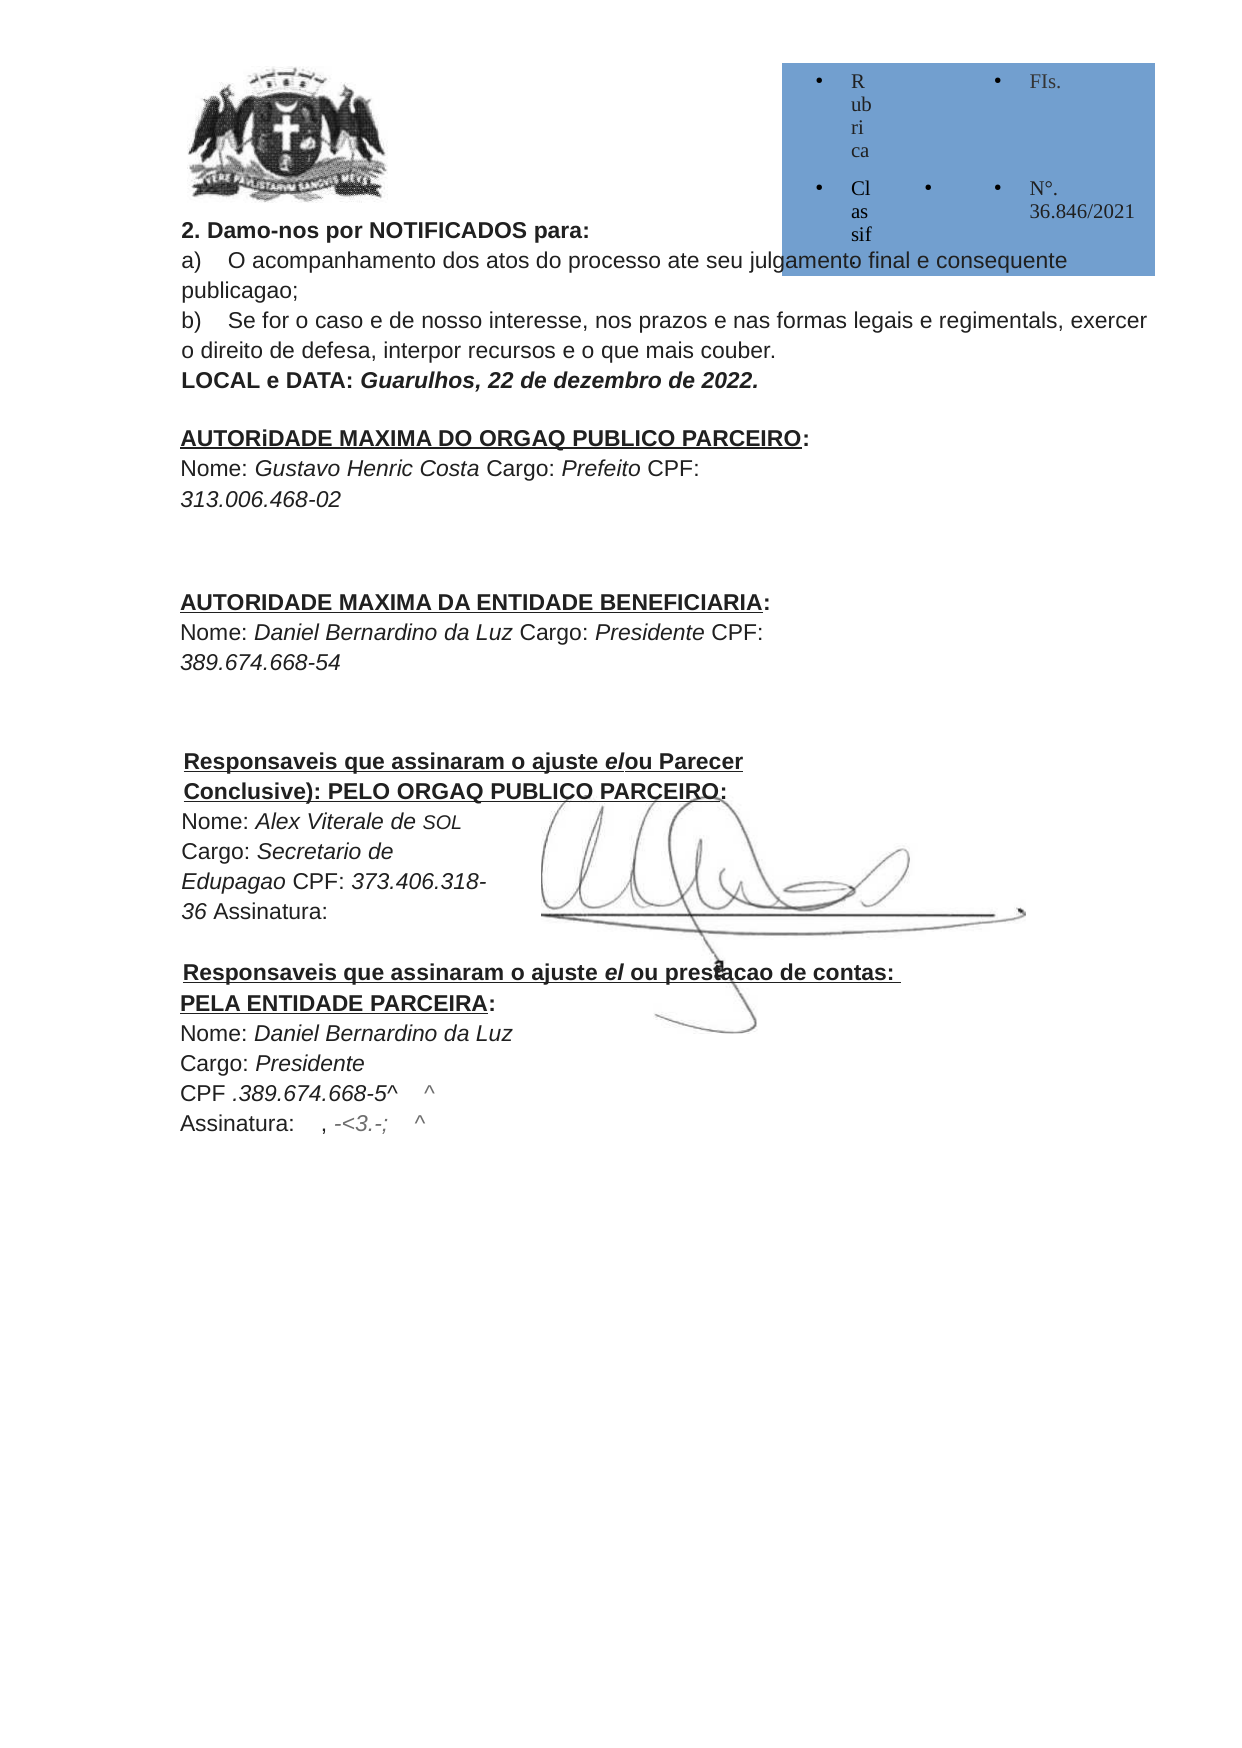

| Rubrica | | FIs. |
| --- | --- | --- |
| Classif. | PA | N°. 36.846/2021 |
2. Damo-nos por NOTIFICADOS para:
a) O acompanhamento dos atos do processo ate seu julgamento final e consequente publicagao;
b) Se for o caso e de nosso interesse, nos prazos e nas formas legais e regimentals, exercer o direito de defesa, interpor recursos e o que mais couber.
LOCAL e DATA: Guarulhos, 22 de dezembro de 2022.
AUTORiDADE MAXIMA DO ORGAQ PUBLICO PARCEIRO:
Nome: Gustavo Henric Costa Cargo: Prefeito CPF: 313.006.468-02
AUTORIDADE MAXIMA DA ENTIDADE BENEFICIARIA:
Nome: Daniel Bernardino da Luz Cargo: Presidente CPF: 389.674.668-54
Responsaveis que assinaram o ajuste elou Parecer Conclusive): PELO ORGAQ PUBLICO PARCEIRO:
Nome: Alex Viterale de Sol Cargo: Secretario de Edupagao CPF: 373.406.318-36 Assinatura:
Responsaveis que assinaram o ajuste el ou prestacao de contas:
PELA ENTIDADE PARCEIRA:
Nome: Daniel Bernardino da Luz Cargo: Presidente CPF .389.674.668-5^ ^
Assinatura: , -<3.-; ^